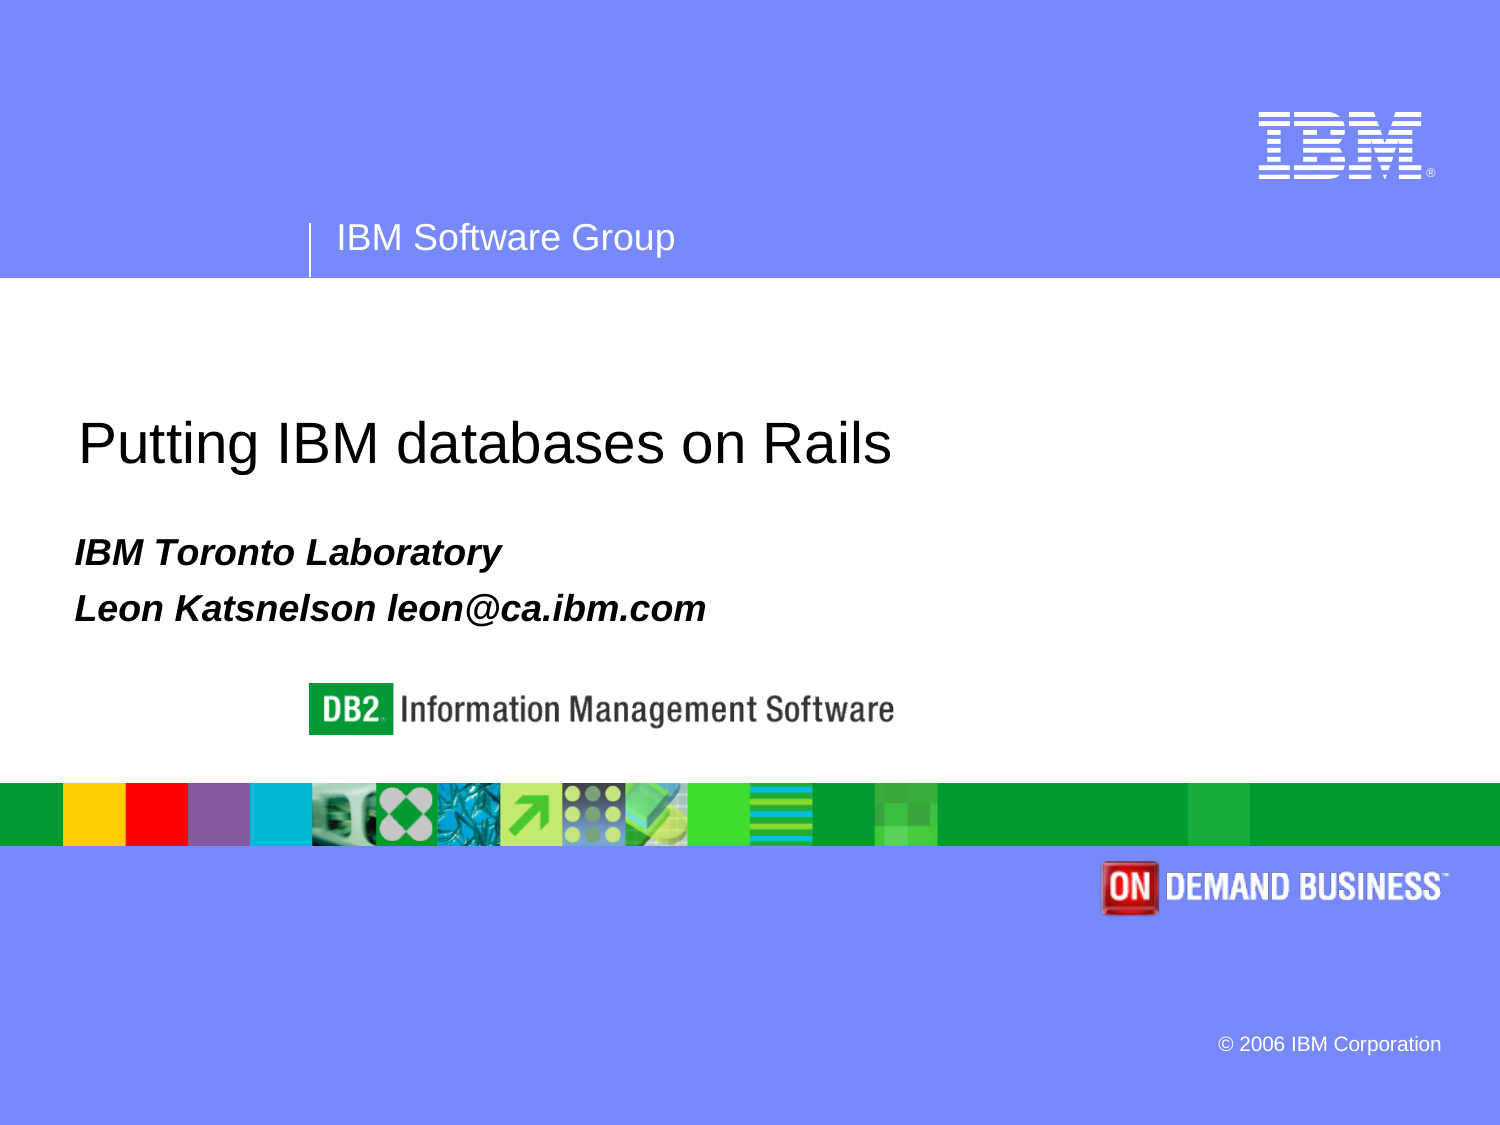

# Putting IBM databases on Rails
IBM Toronto Laboratory
Leon Katsnelson leon@ca.ibm.com